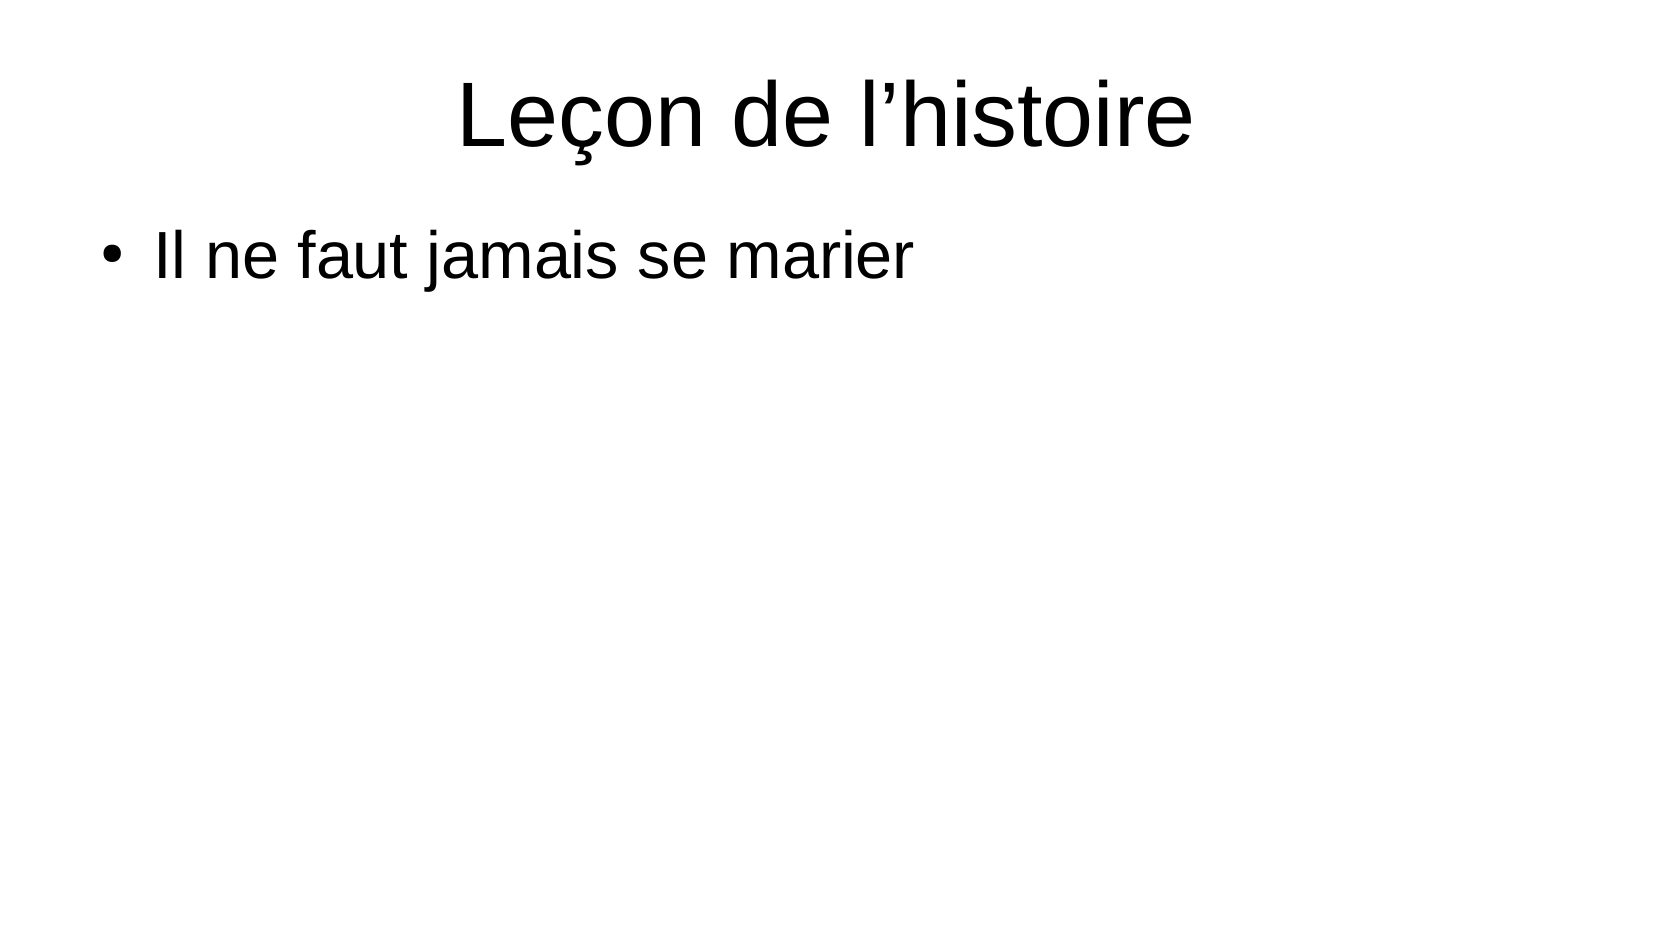

# Leçon de l’histoire
Il ne faut jamais se marier